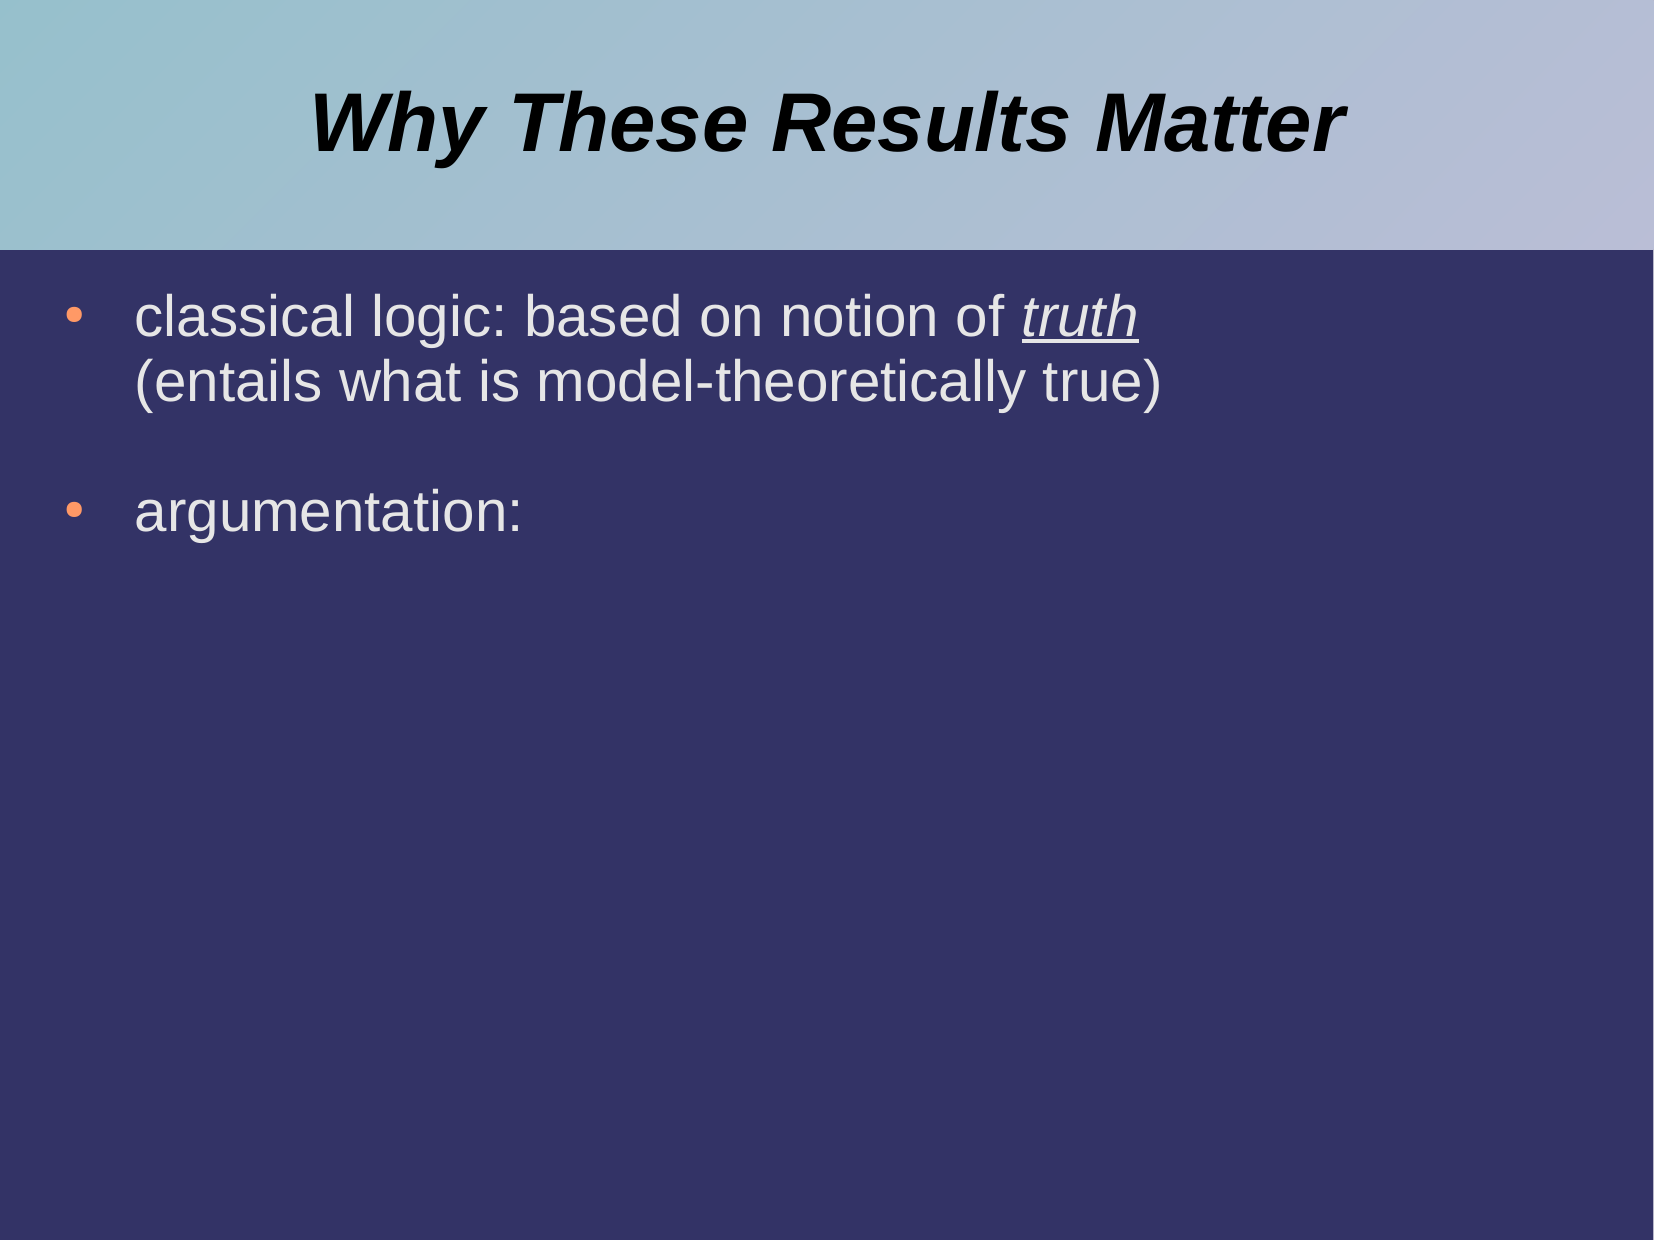

# Why These Results Matter
classical logic: based on notion of truth
(entails what is model-theoretically true)
argumentation: